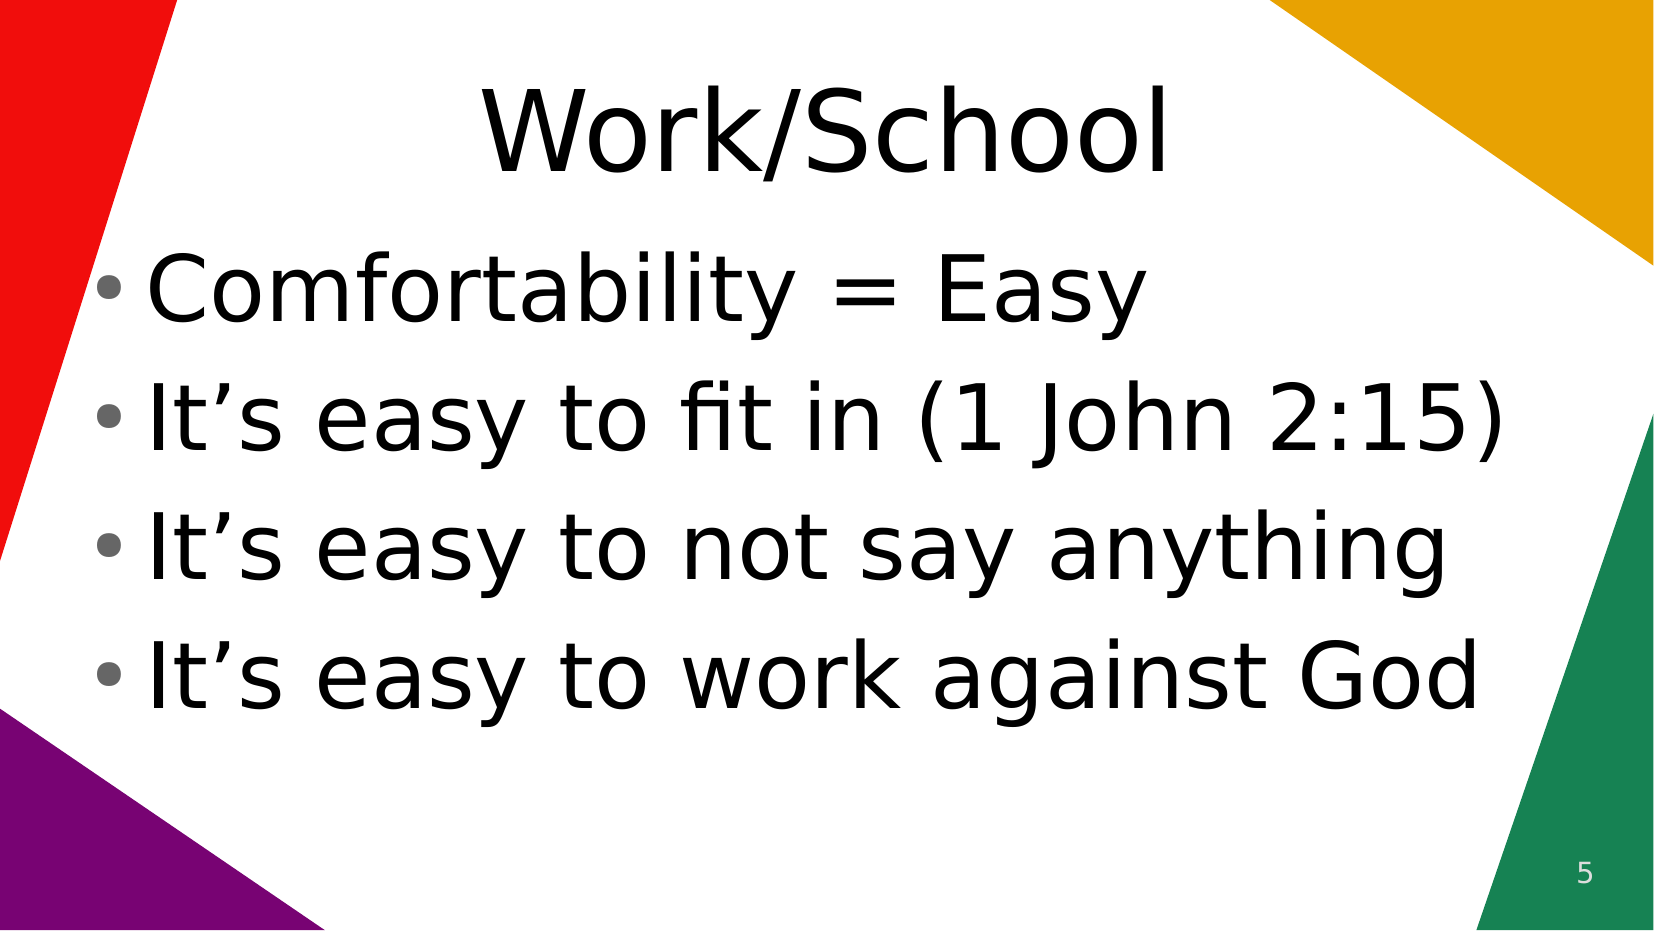

# Work/School
Comfortability = Easy
It’s easy to fit in (1 John 2:15)
It’s easy to not say anything
It’s easy to work against God
5